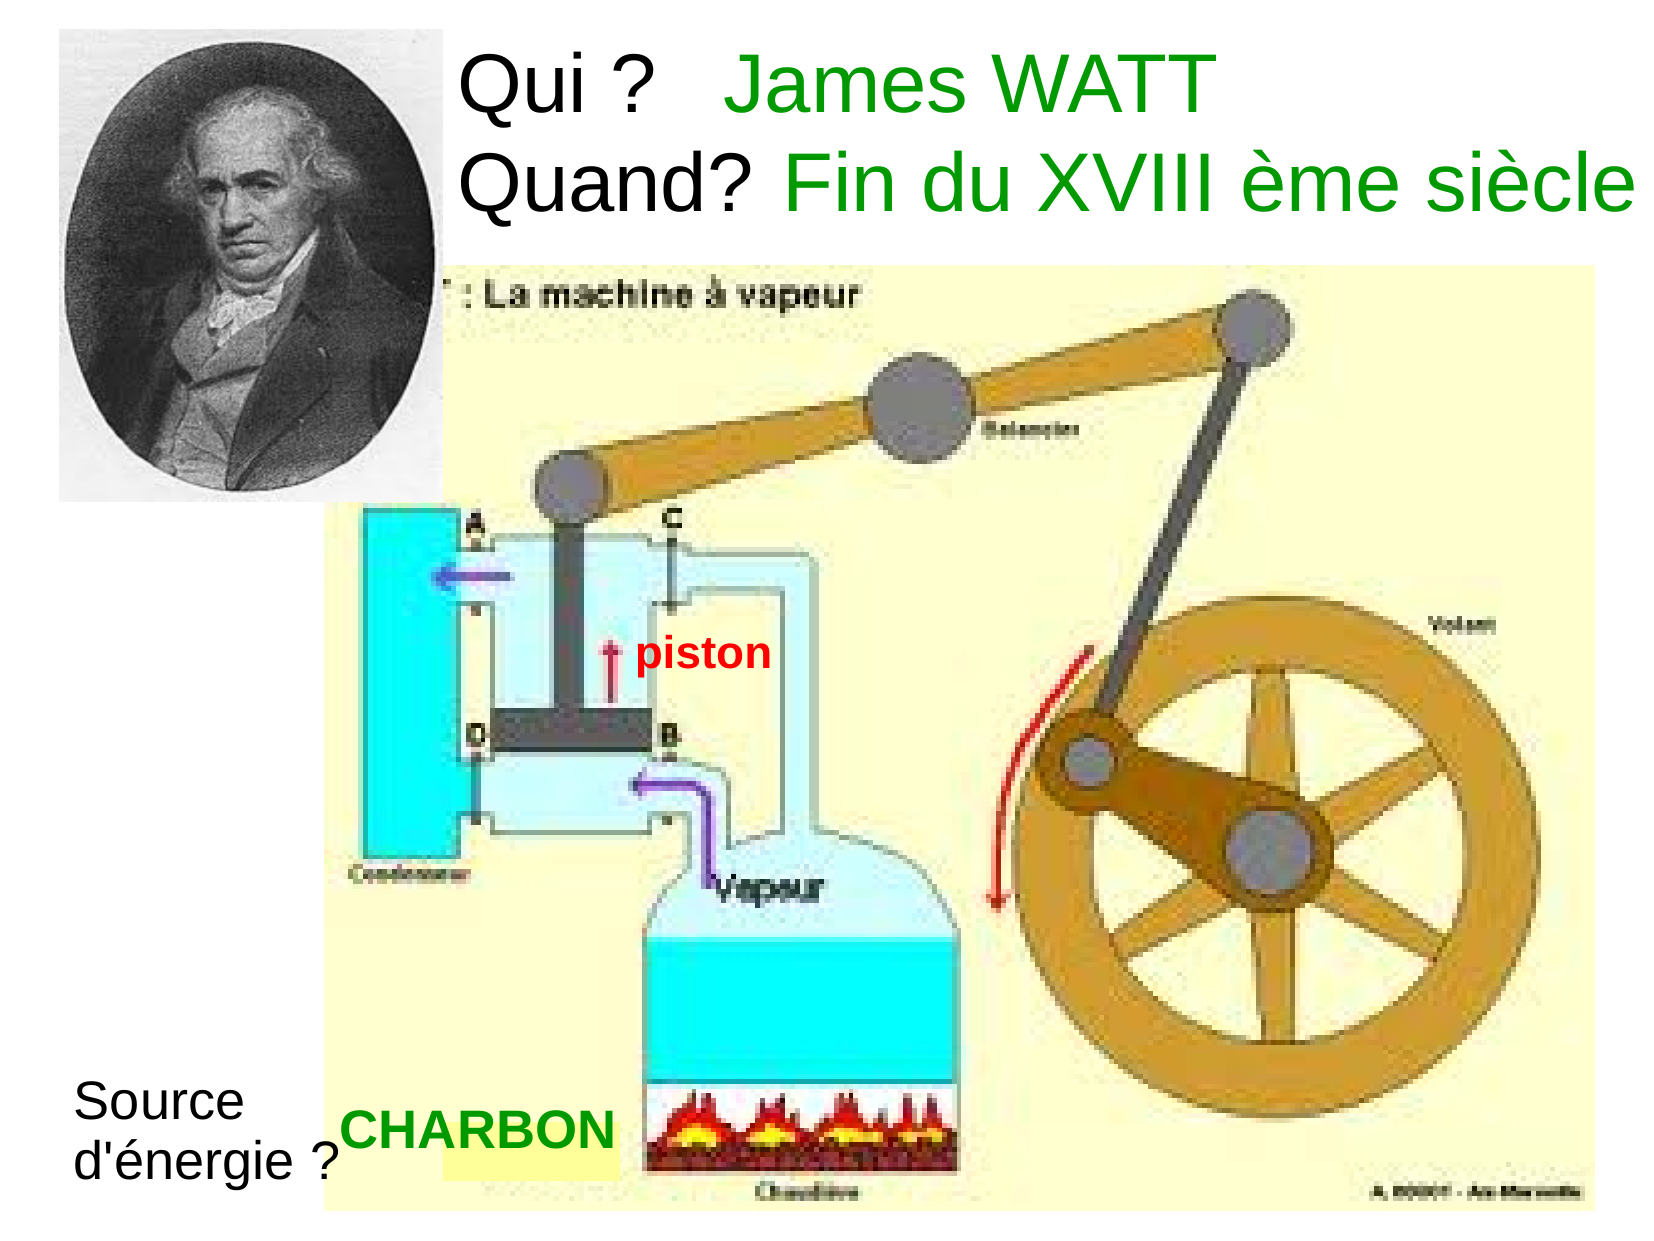

Qui ?
James WATT
Quand?
Fin du XVIII ème siècle
piston
Source d'énergie ?
CHARBON